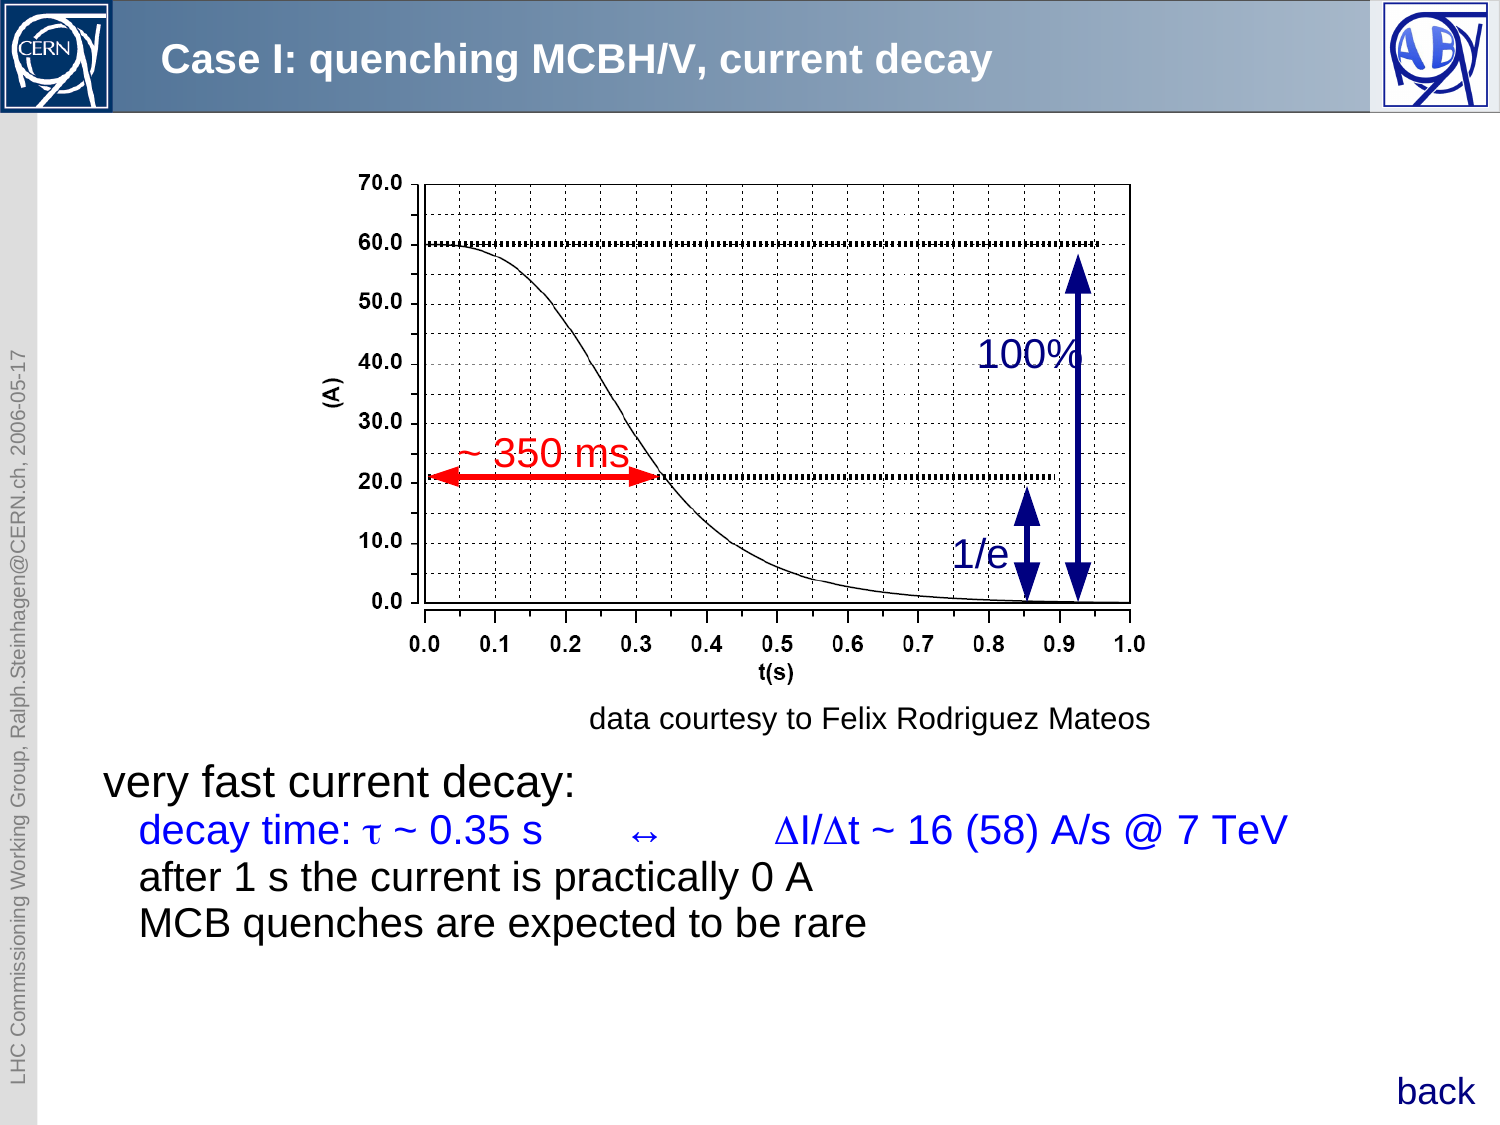

# Case I: quenching MCBH/V, current decay
100%
~ 350 ms
1/e
data courtesy to Felix Rodriguez Mateos
very fast current decay:
decay time: t ~ 0.35 s 	↔ 	DI/Dt ~ 16 (58) A/s @ 7 TeV
after 1 s the current is practically 0 A
MCB quenches are expected to be rare
back